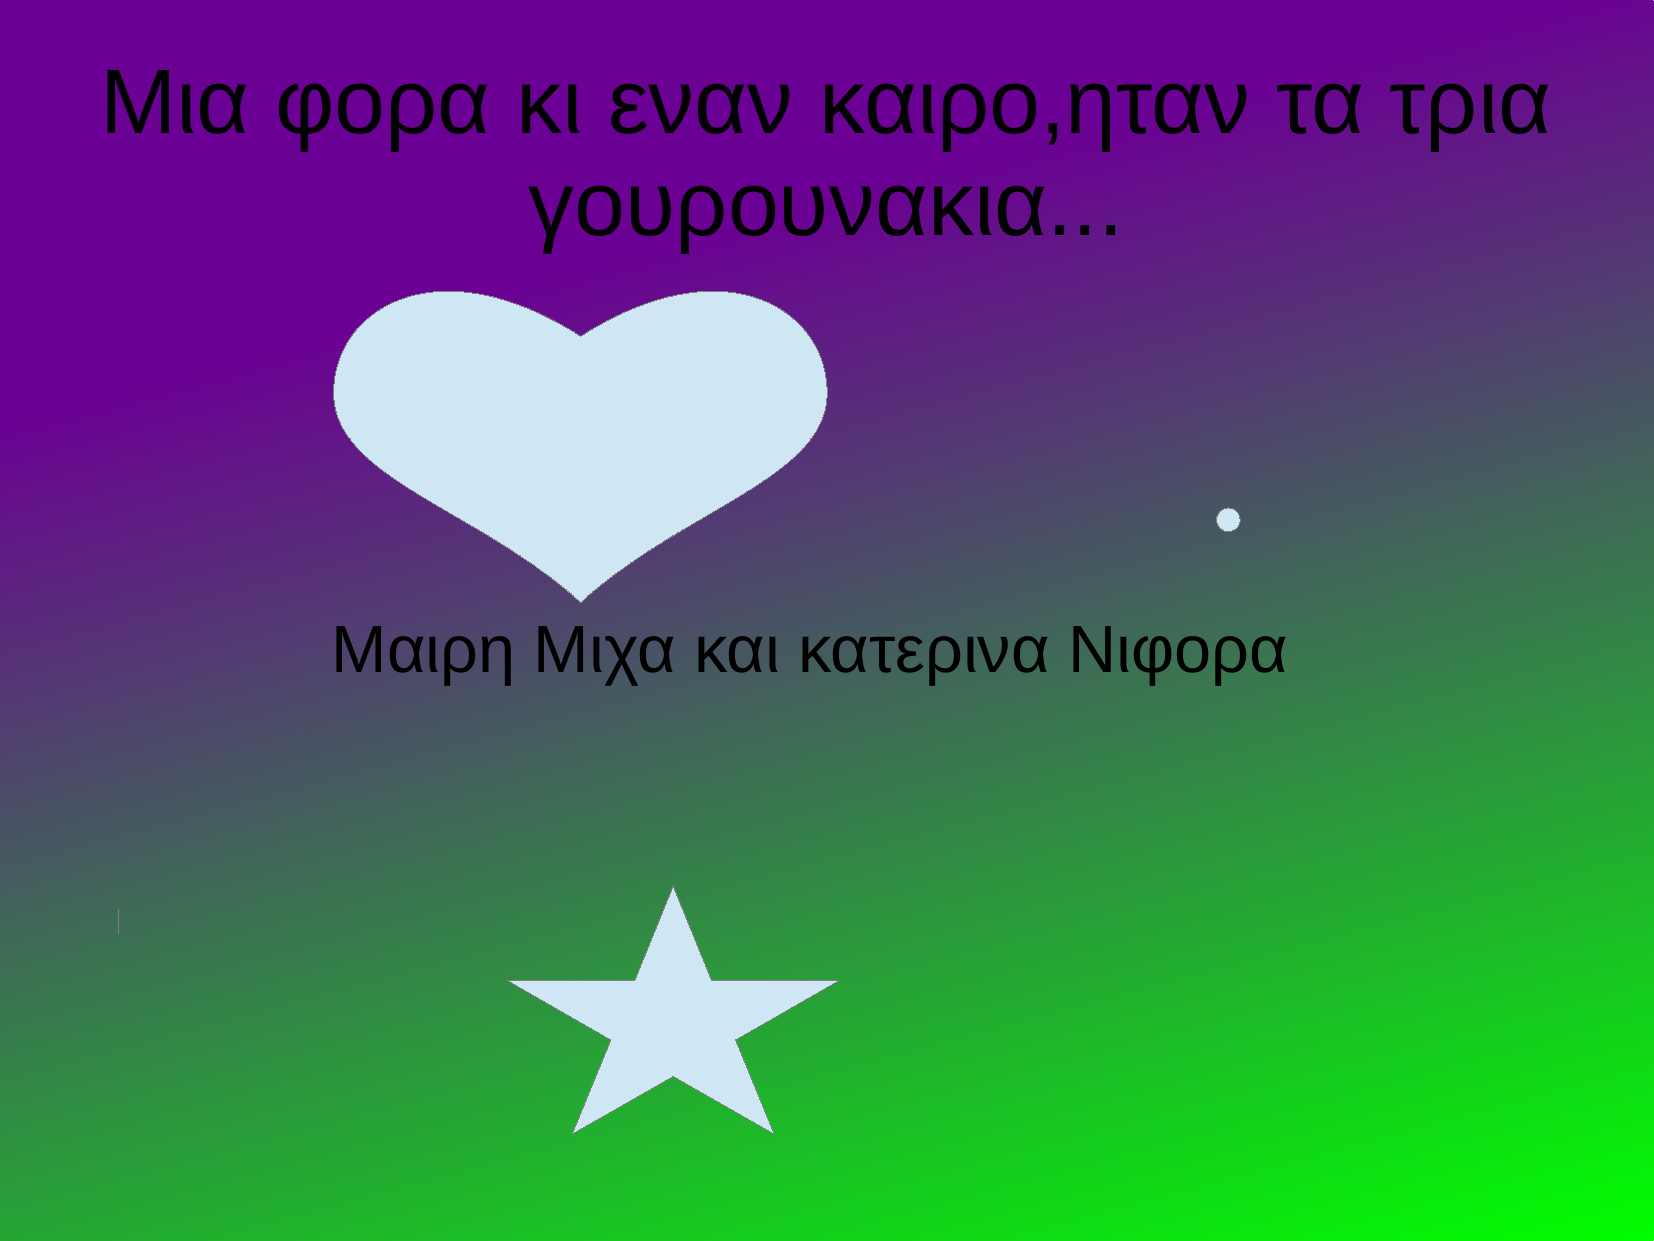

# Μια φορα κι εναν καιρο,ηταν τα τρια γουρουνακια...
Μαιρη Μιχα και κατερινα Νιφορα